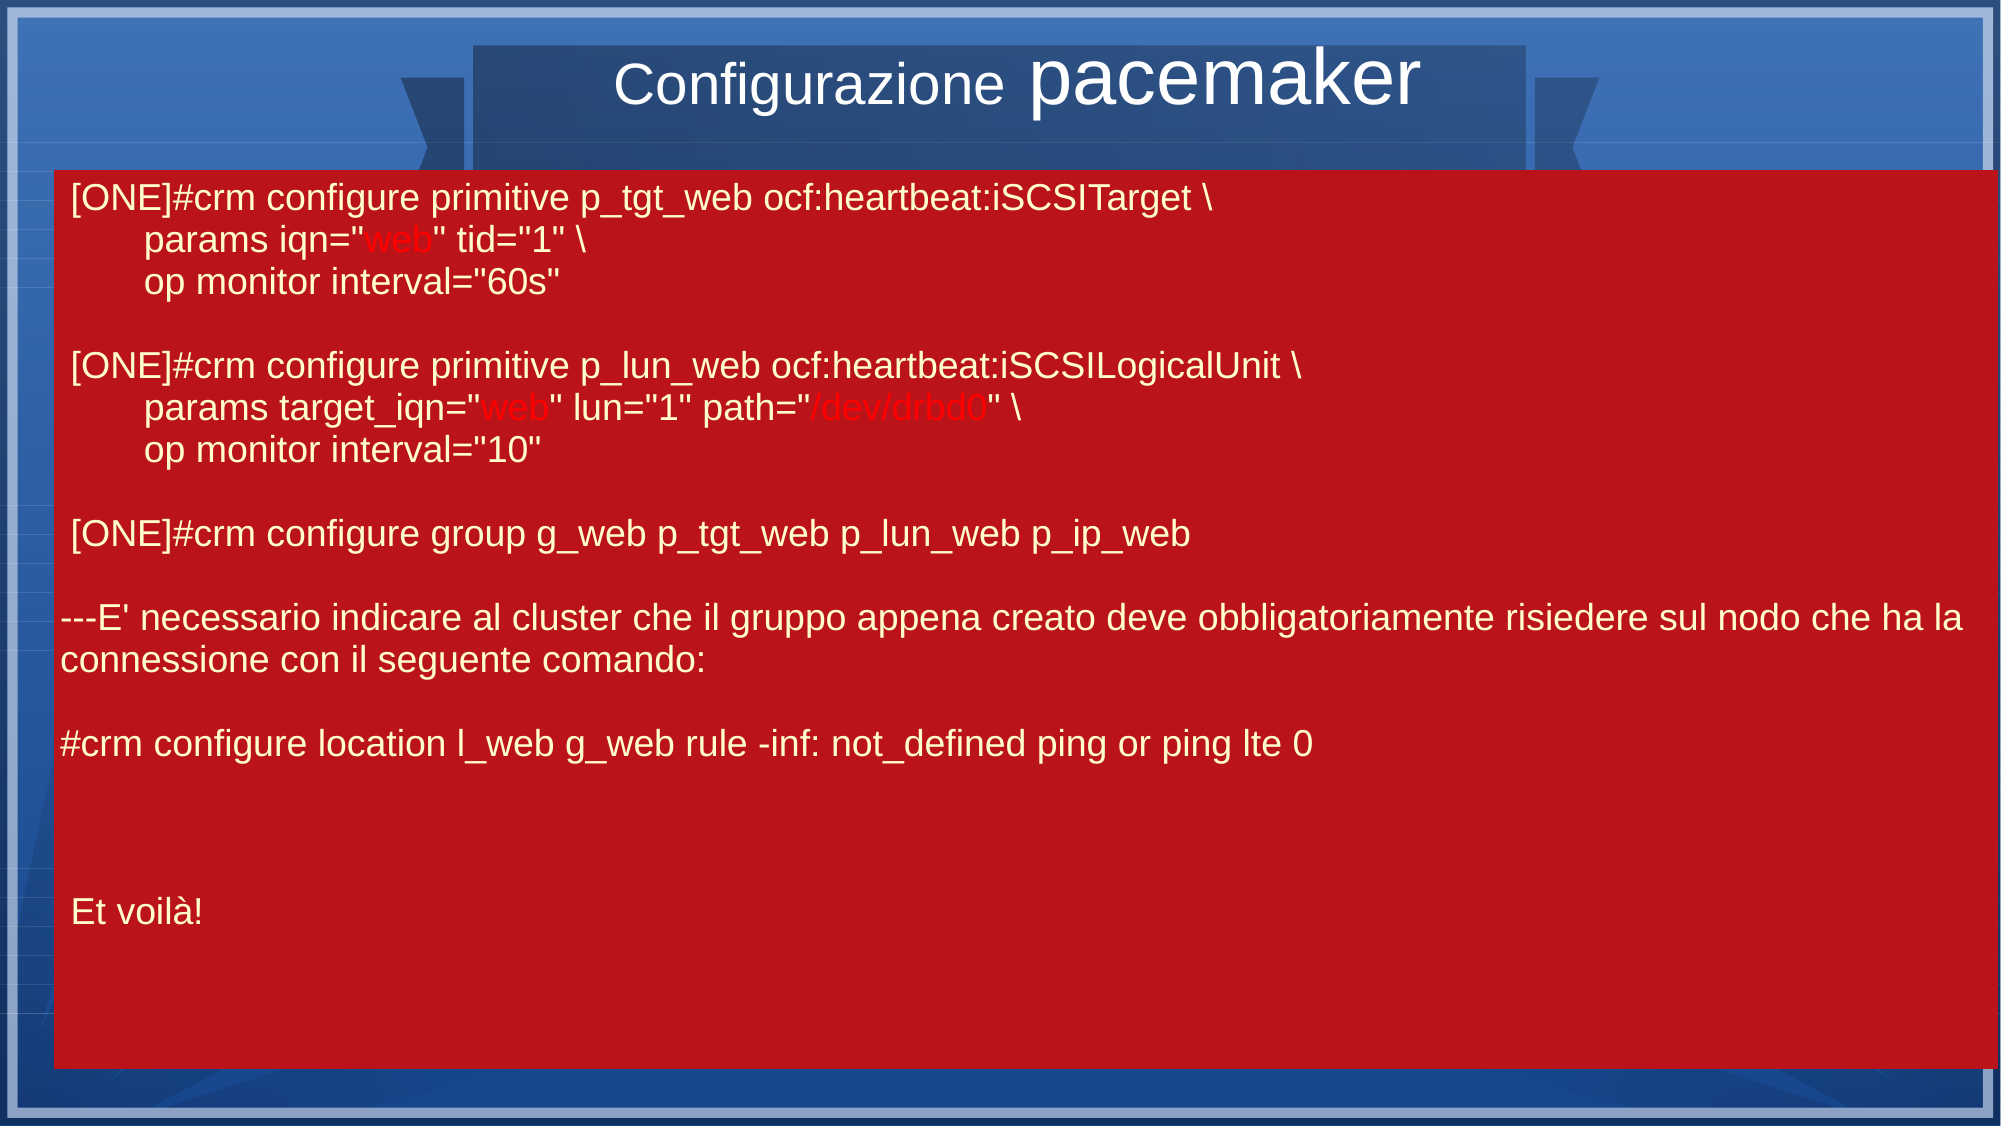

# Configurazione pacemaker
| [ONE]#crm configure primitive p\_tgt\_web ocf:heartbeat:iSCSITarget \ params iqn="web" tid="1" \ op monitor interval="60s" [ONE]#crm configure primitive p\_lun\_web ocf:heartbeat:iSCSILogicalUnit \ params target\_iqn="web" lun="1" path="/dev/drbd0" \ op monitor interval="10" [ONE]#crm configure group g\_web p\_tgt\_web p\_lun\_web p\_ip\_web ---E' necessario indicare al cluster che il gruppo appena creato deve obbligatoriamente risiedere sul nodo che ha la connessione con il seguente comando: #crm configure location l\_web g\_web rule -inf: not\_defined ping or ping lte 0 Et voilà! |
| --- |